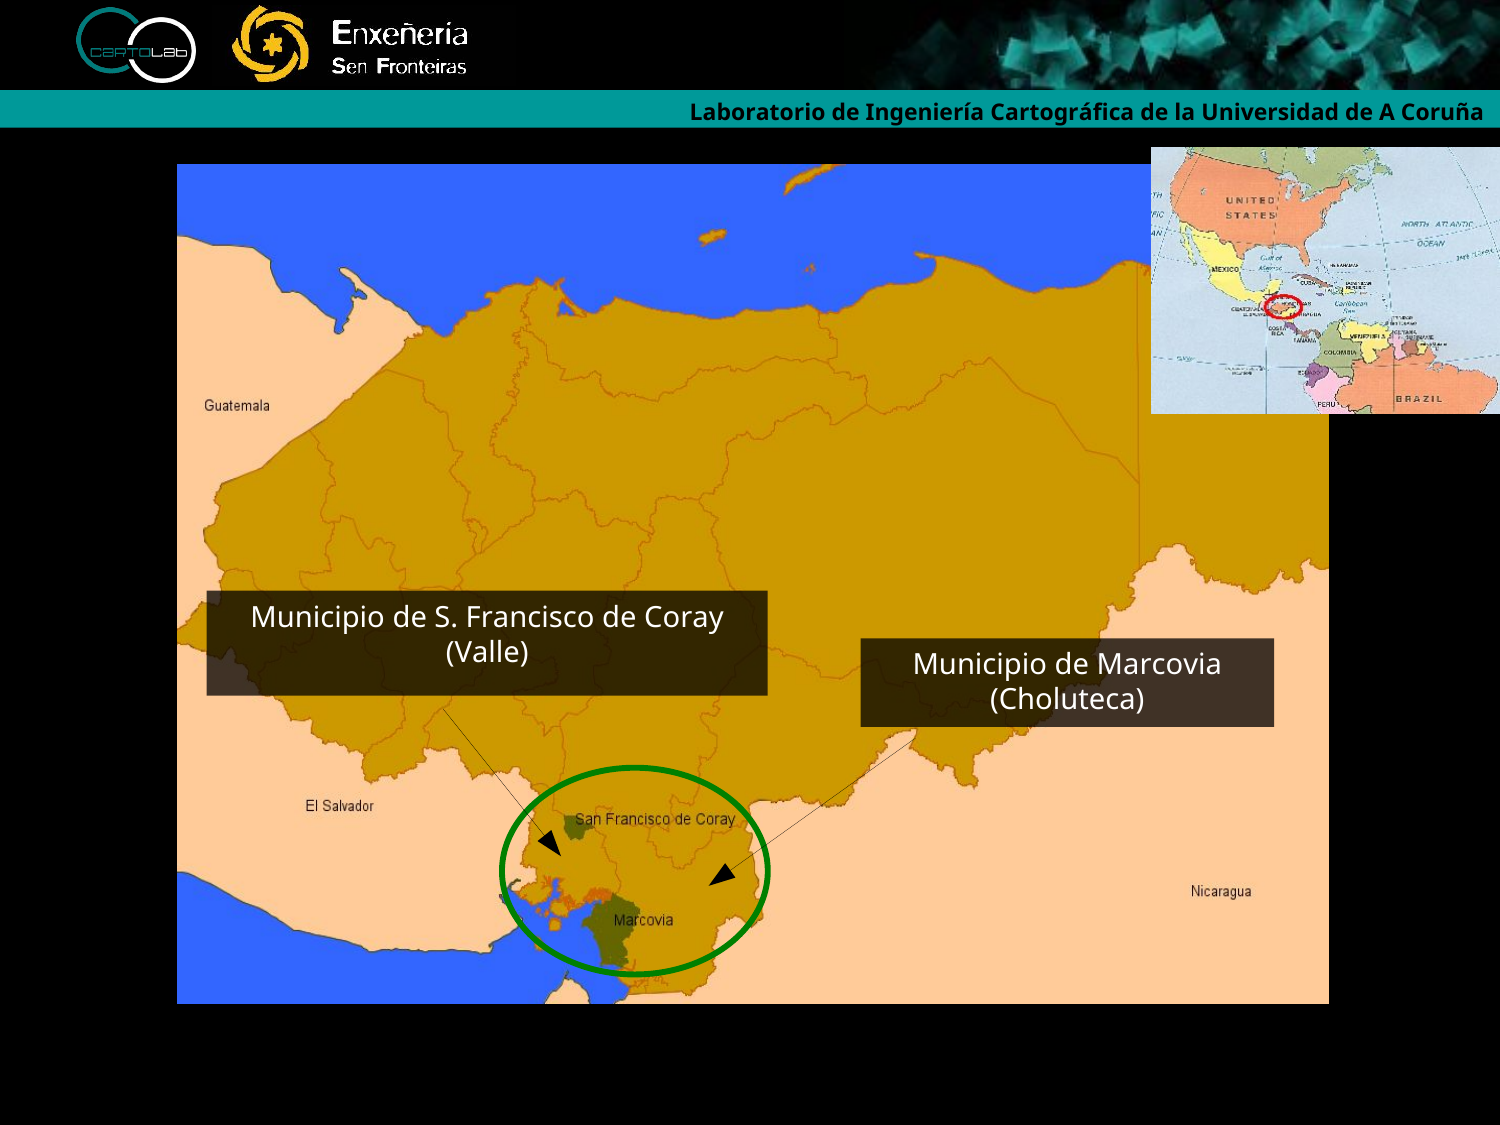

Municipio de S. Francisco de Coray (Valle)
Municipio de Marcovia (Choluteca)